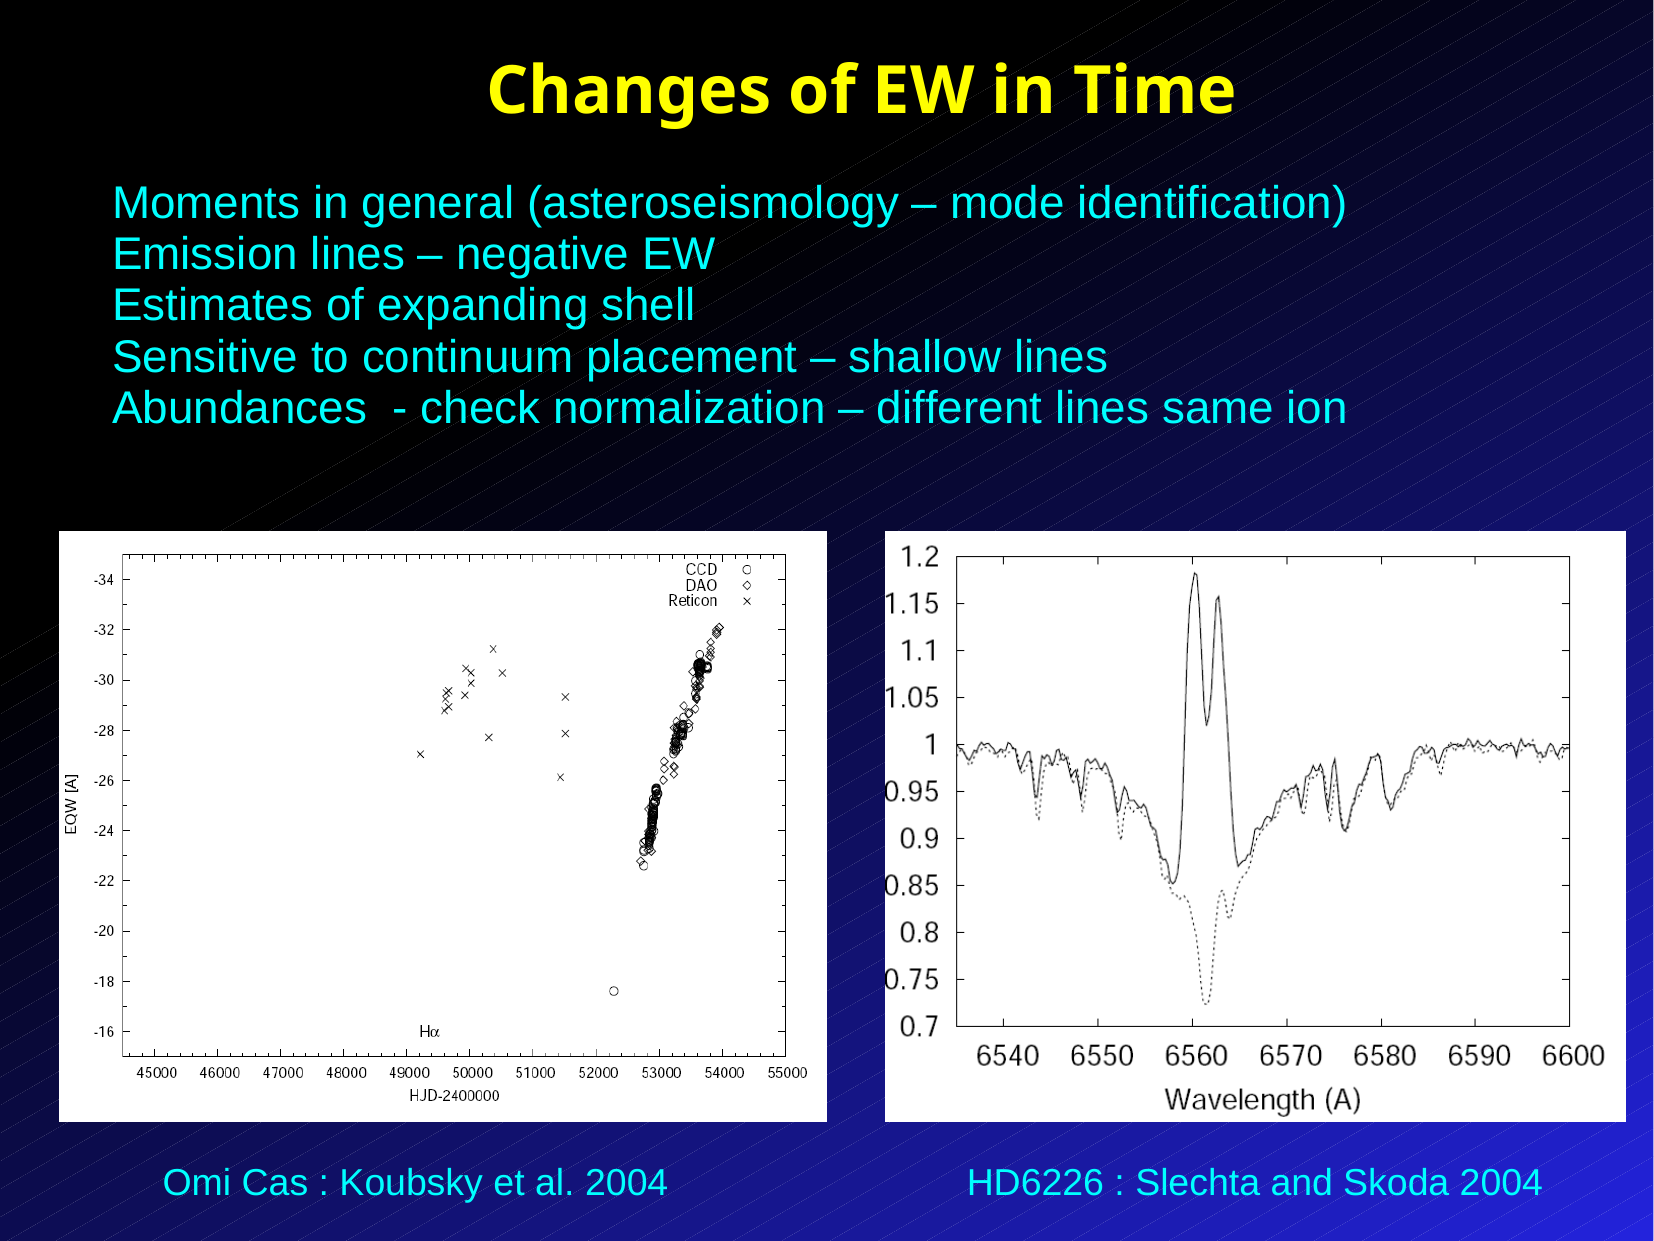

# Changes of EW in Time
Moments in general (asteroseismology – mode identification)
Emission lines – negative EW
Estimates of expanding shell
Sensitive to continuum placement – shallow lines
Abundances - check normalization – different lines same ion
Omi Cas : Koubsky et al. 2004
HD6226 : Slechta and Skoda 2004